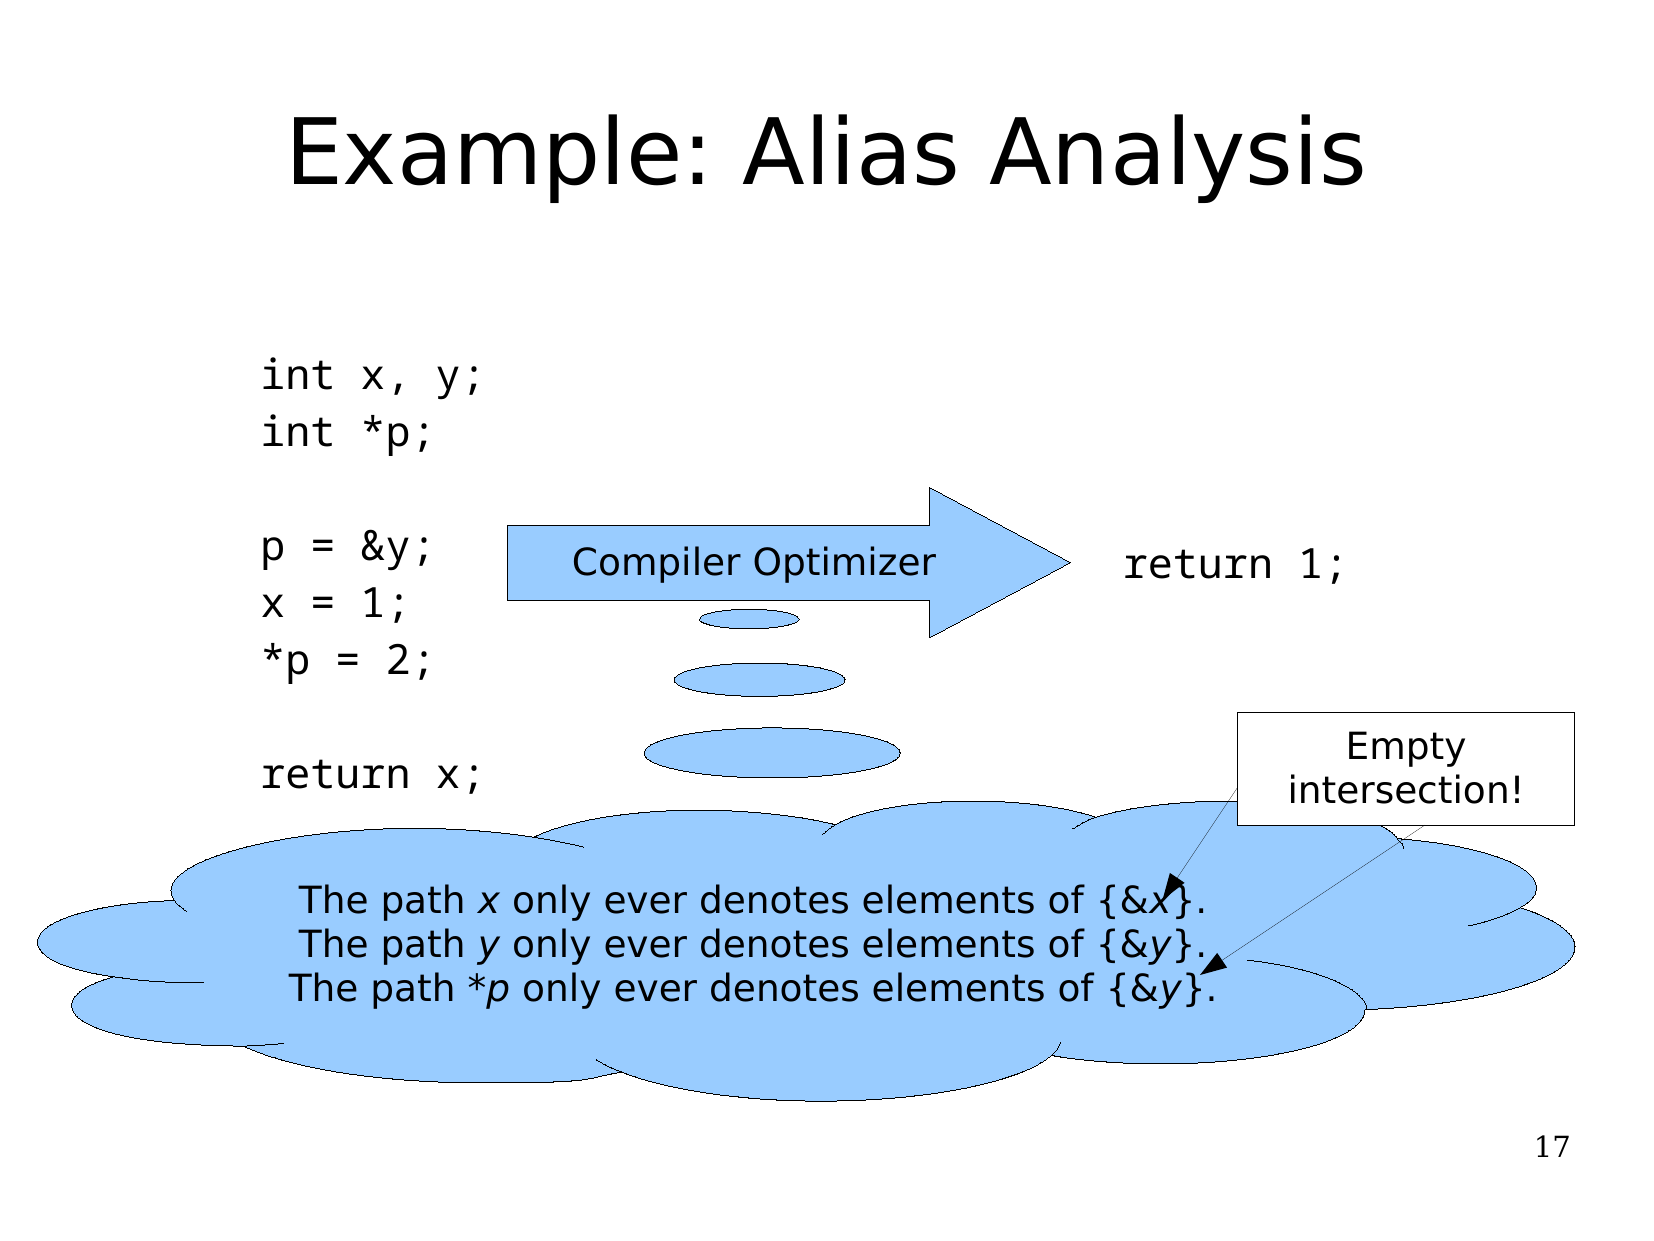

# Example: Alias Analysis
int x, y;
int *p;
p = &y;
x = 1;
*p = 2;
return x;
Compiler Optimizer
return 1;
Empty intersection!
The path x only ever denotes elements of {&x}.
The path y only ever denotes elements of {&y}.
The path *p only ever denotes elements of {&y}.
17